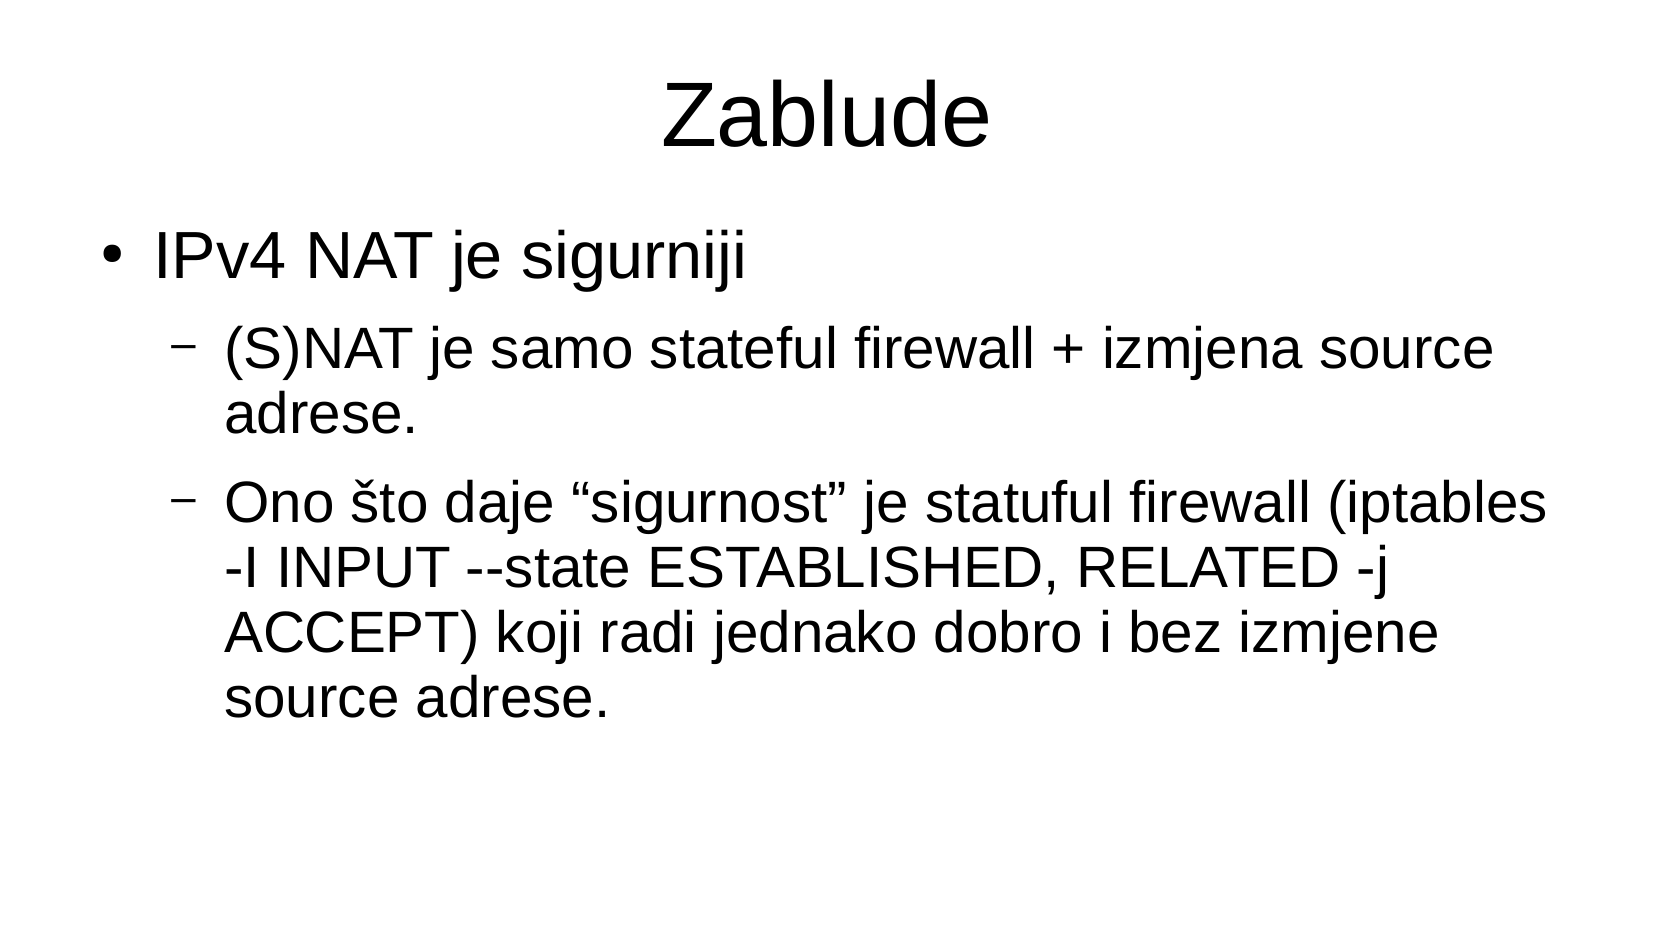

# Zablude
IPv4 NAT je sigurniji
(S)NAT je samo stateful firewall + izmjena source adrese.
Ono što daje “sigurnost” je statuful firewall (iptables -I INPUT --state ESTABLISHED, RELATED -j ACCEPT) koji radi jednako dobro i bez izmjene source adrese.